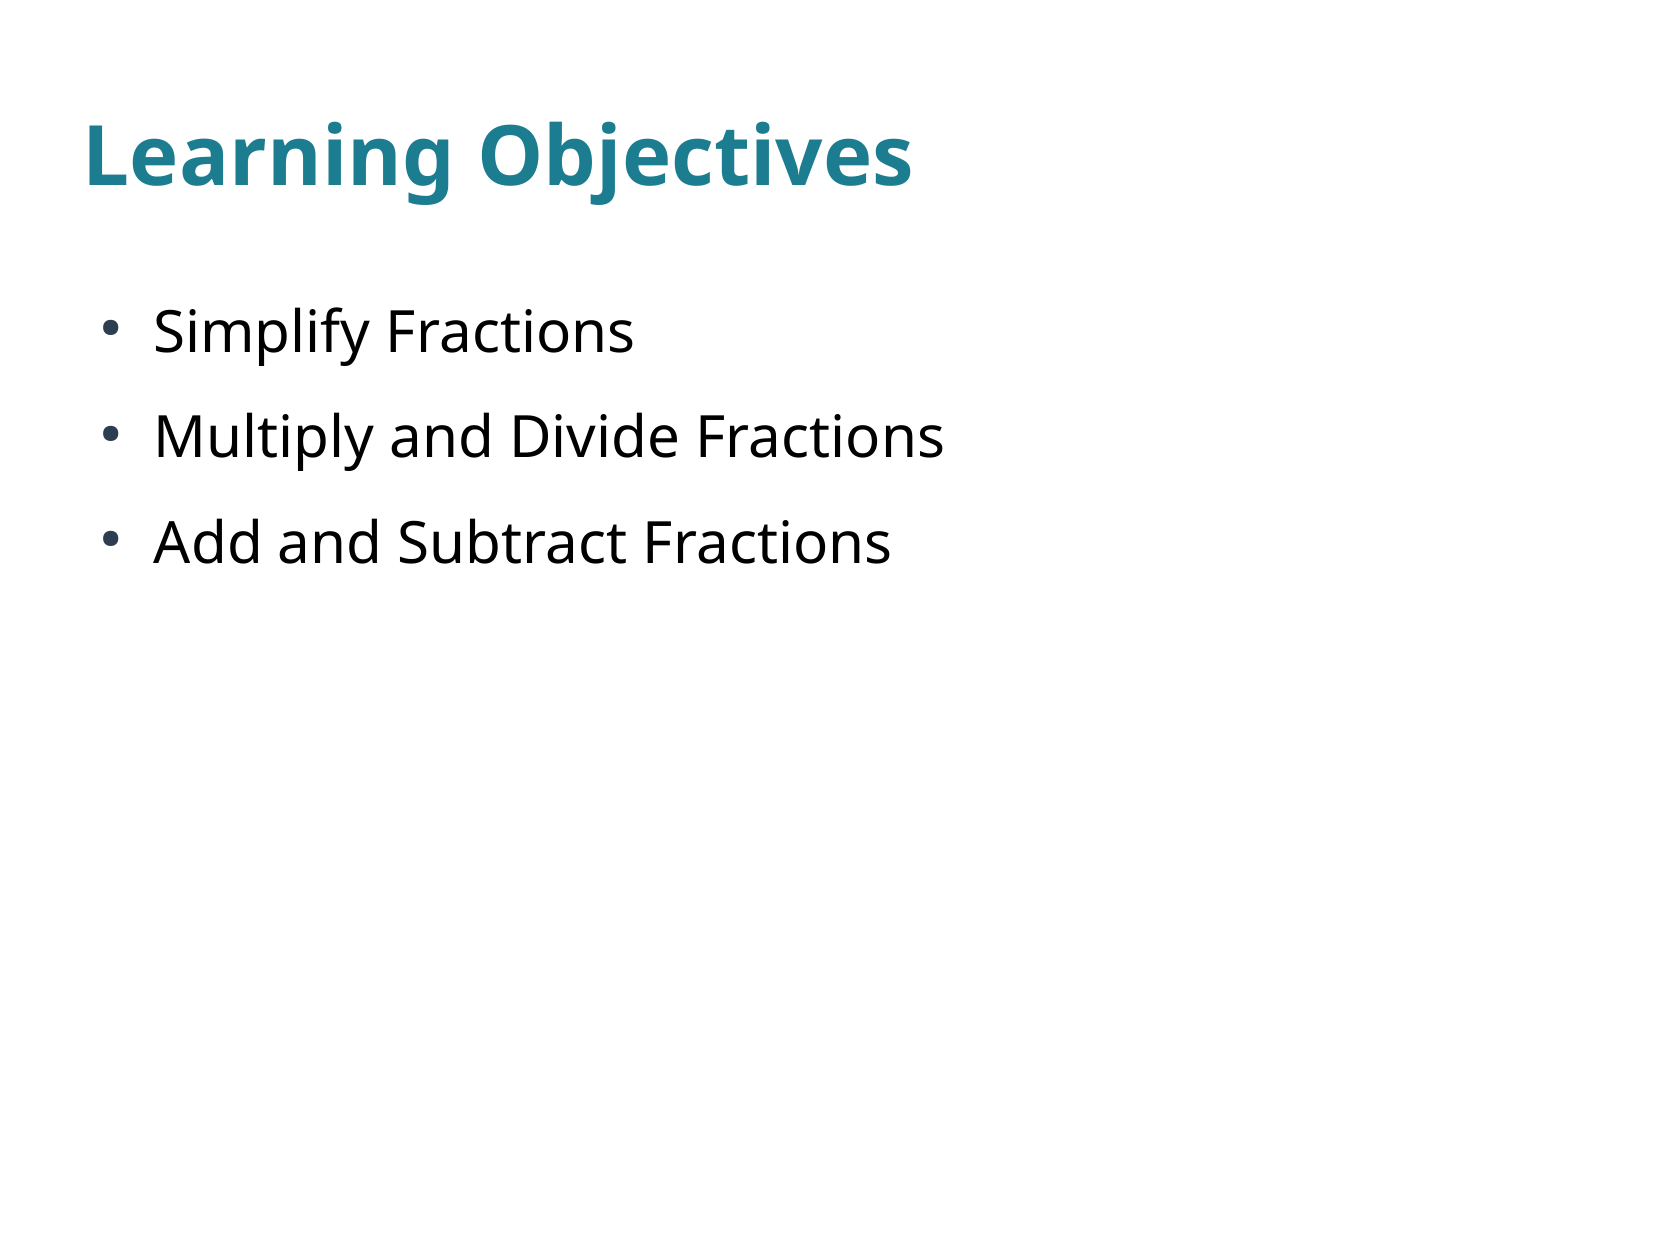

# Learning Objectives
Simplify Fractions
Multiply and Divide Fractions
Add and Subtract Fractions